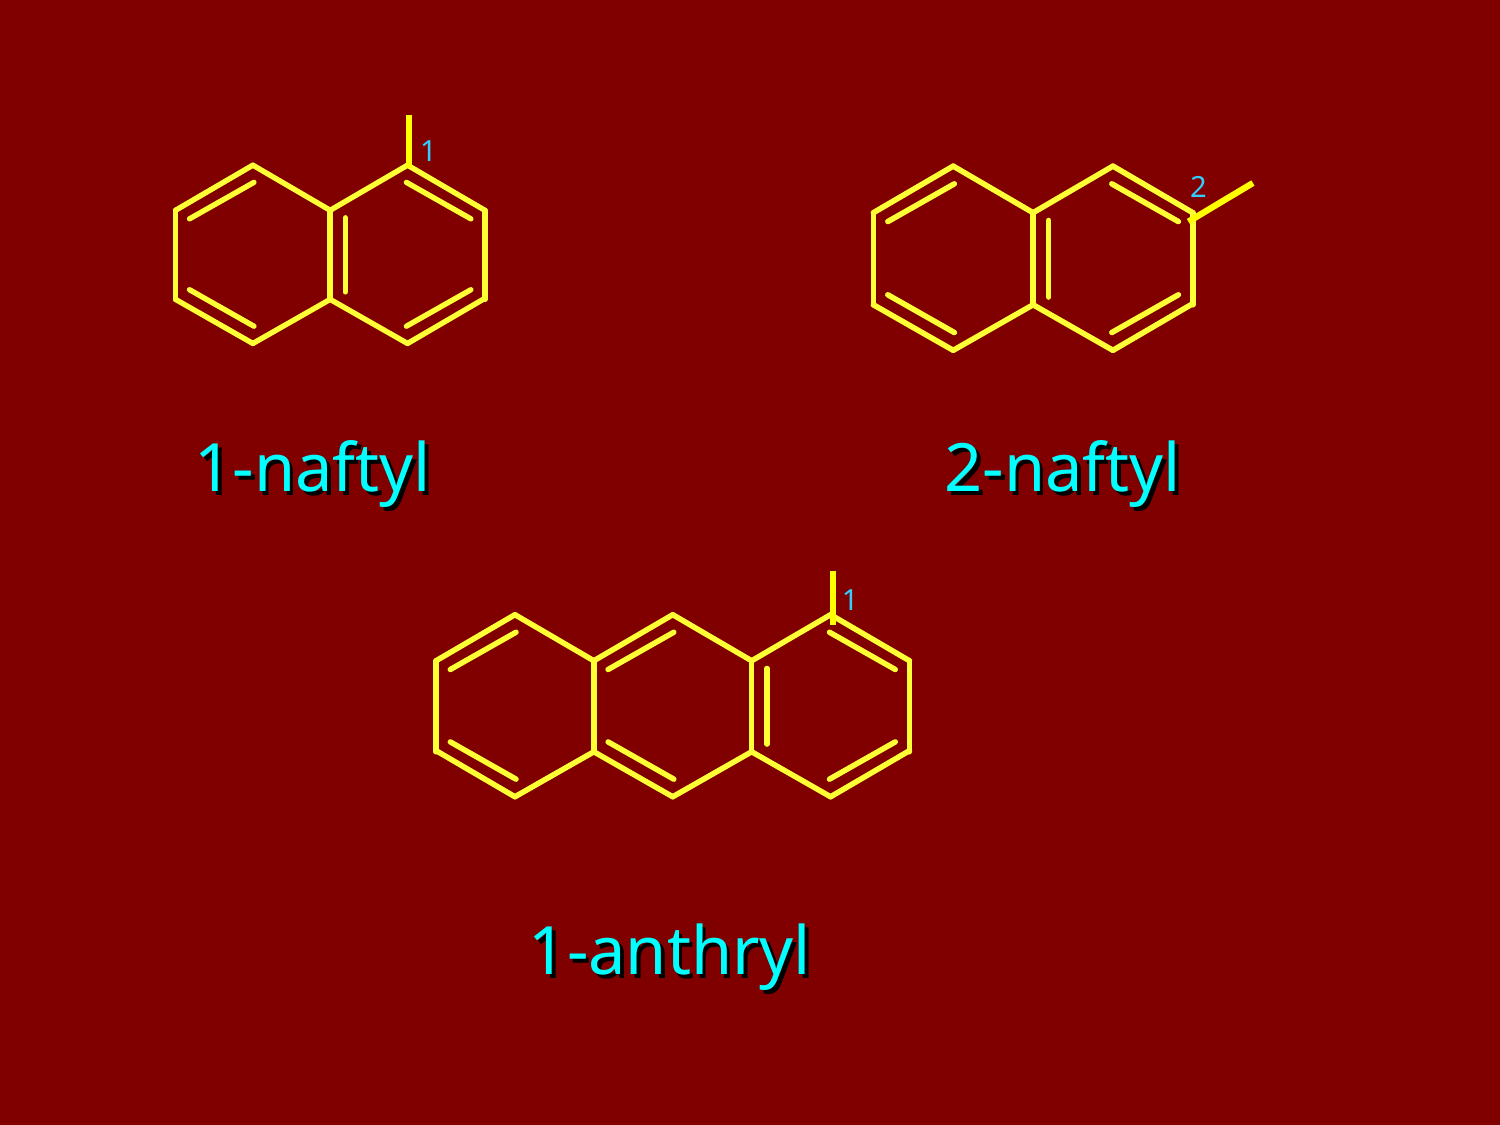

#
		1-naftyl				2-naftyl
				 1-anthryl
1
2
1